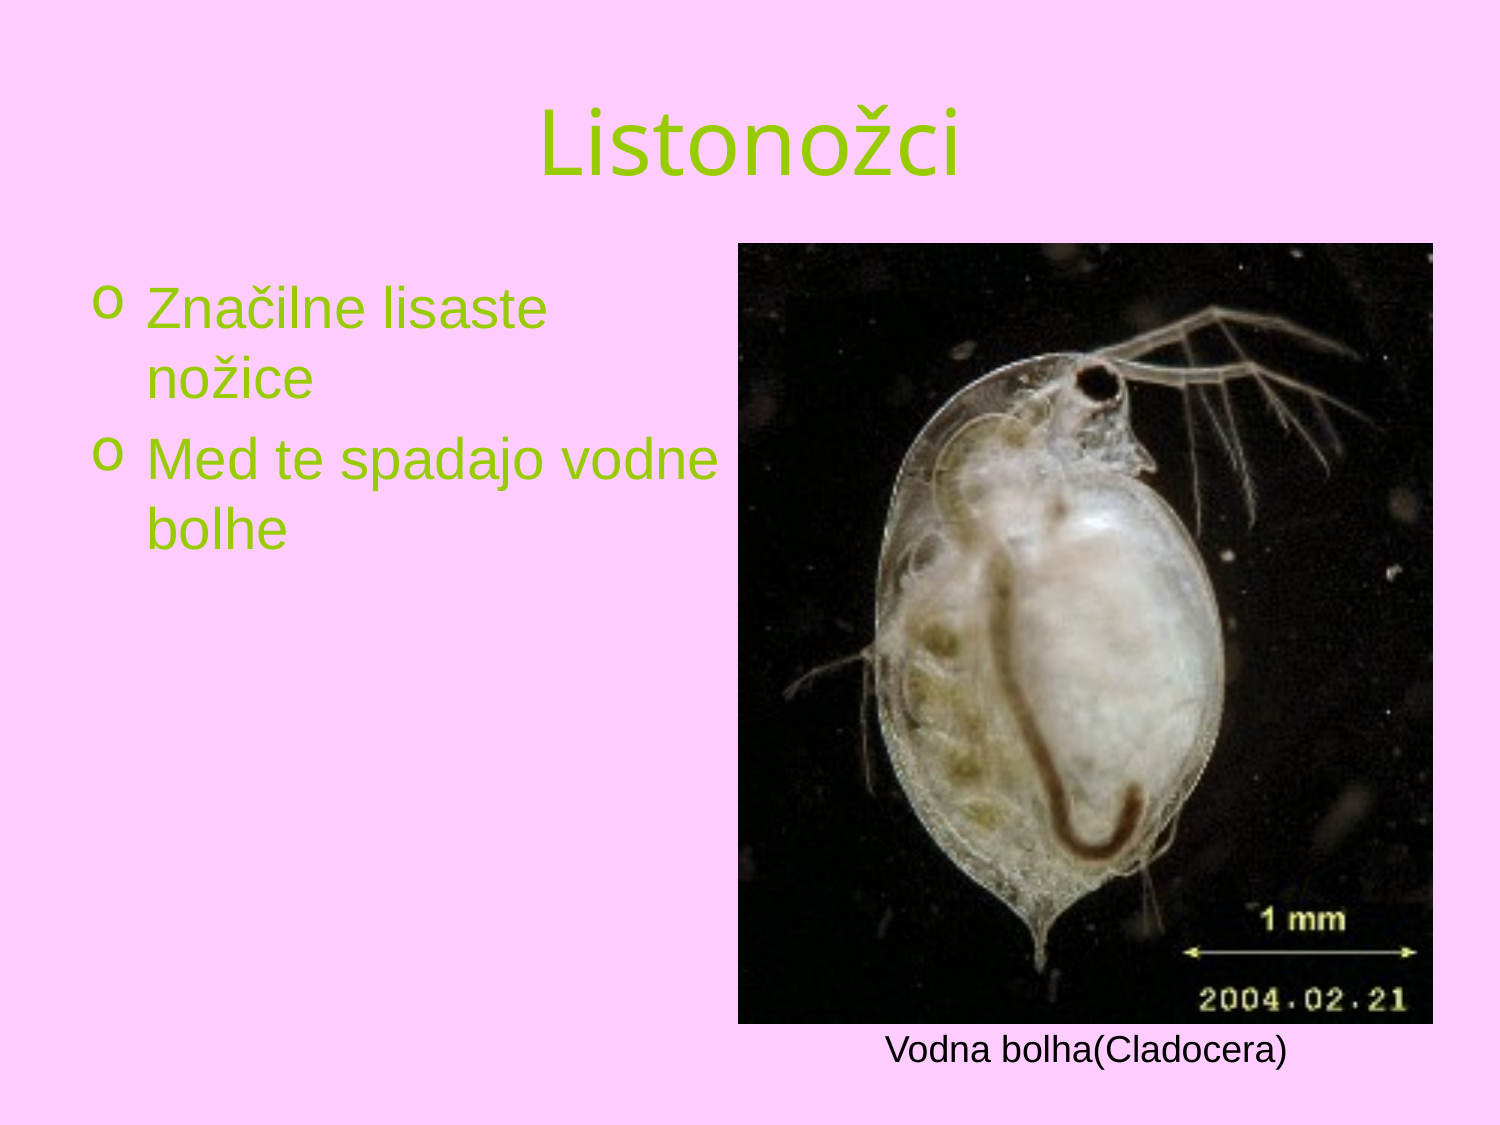

# Listonožci
Značilne lisaste nožice
Med te spadajo vodne bolhe
Vodna bolha(Cladocera)